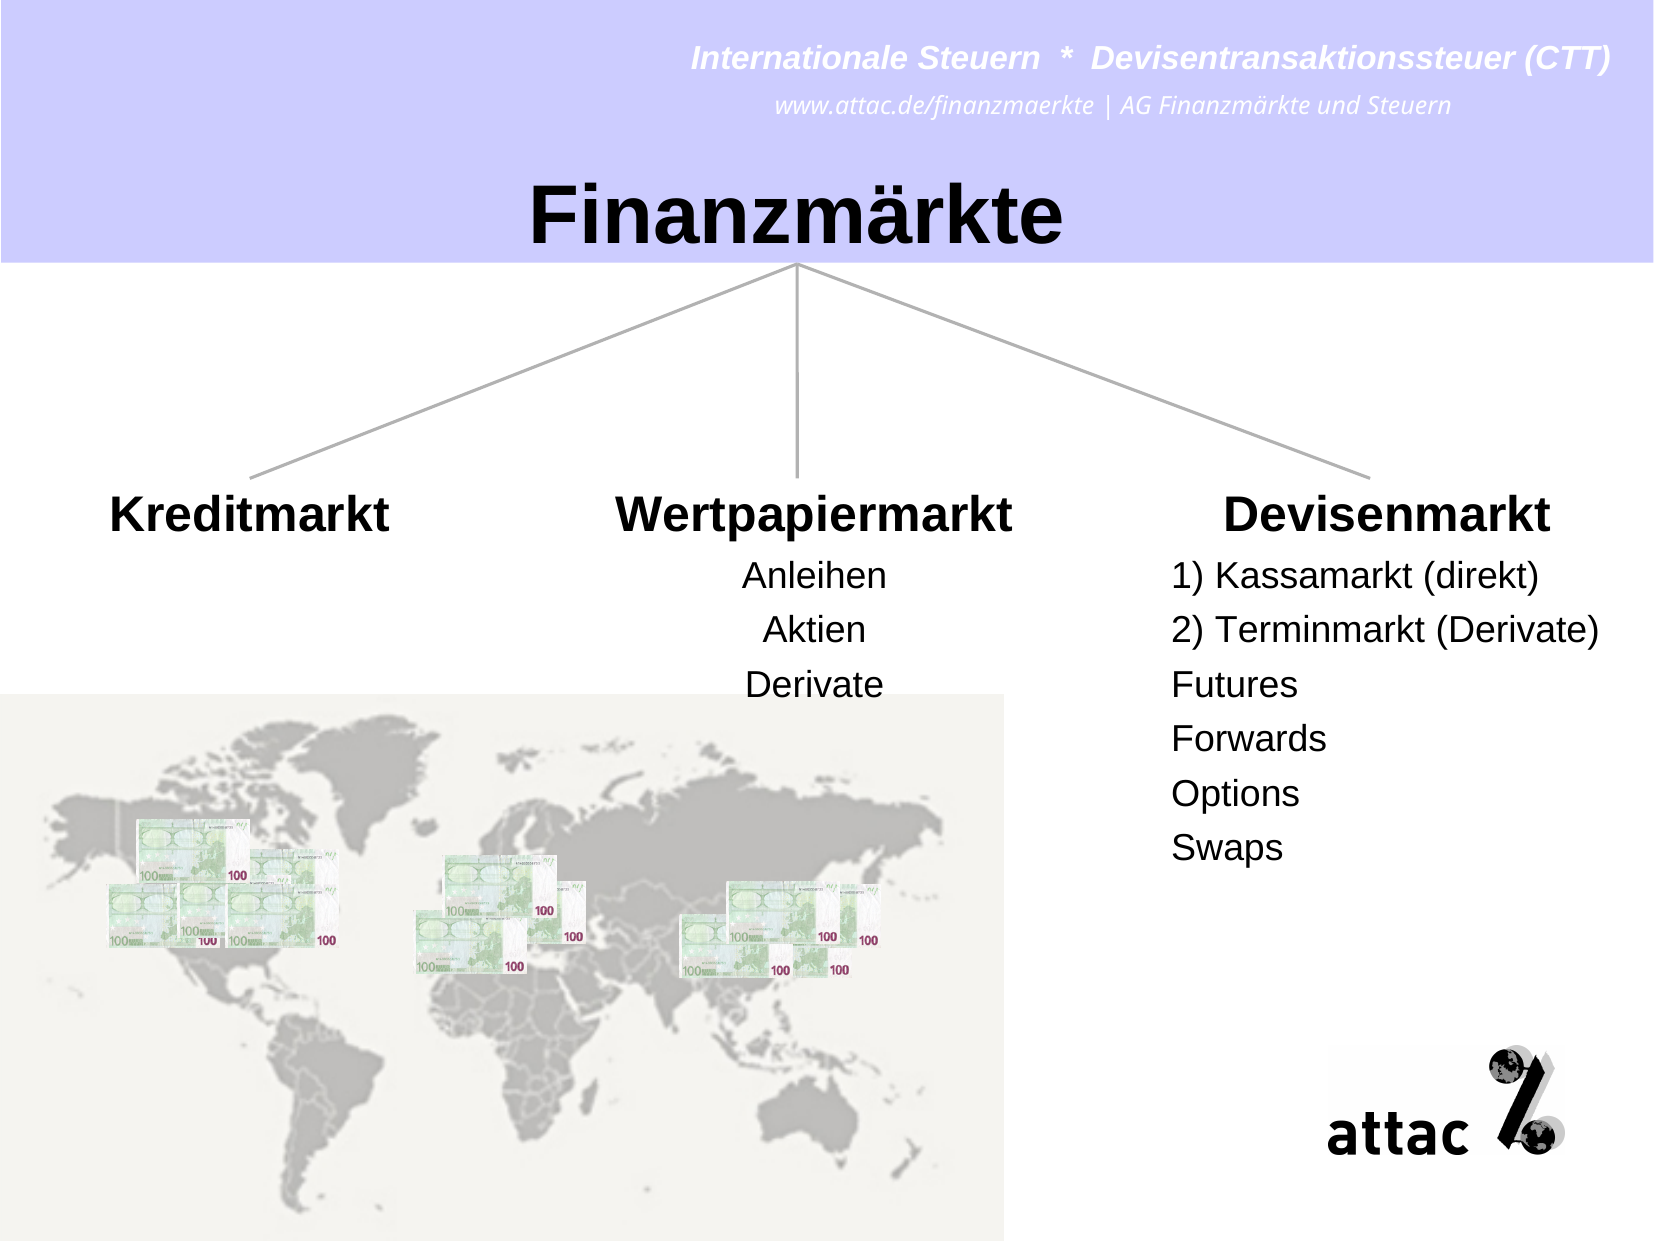

Internationale Steuern * Devisentransaktionssteuer (CTT)
www.attac.de/finanzmaerkte | AG Finanzmärkte und Steuern
Finanzmärkte
Kreditmarkt
Wertpapiermarkt
Anleihen
Aktien
Derivate
Devisenmarkt
1) Kassamarkt (direkt)
2) Terminmarkt (Derivate)
Futures
Forwards
Options
Swaps